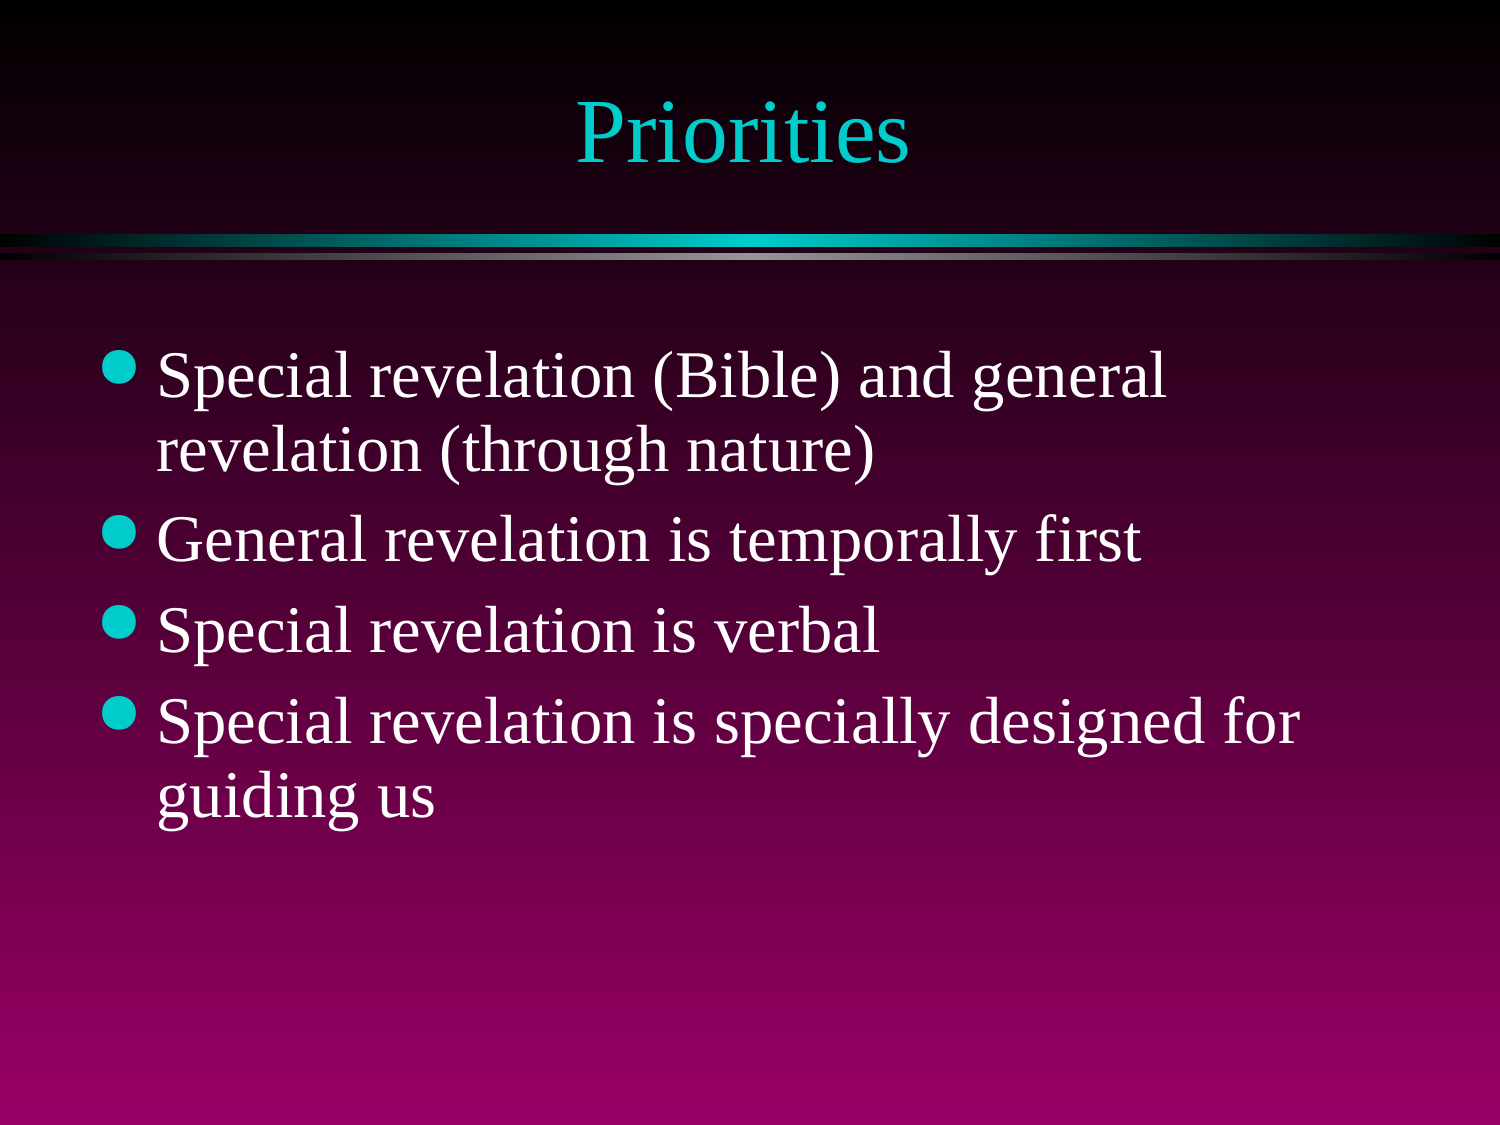

# Priorities
Special revelation (Bible) and general revelation (through nature)
General revelation is temporally first
Special revelation is verbal
Special revelation is specially designed for guiding us